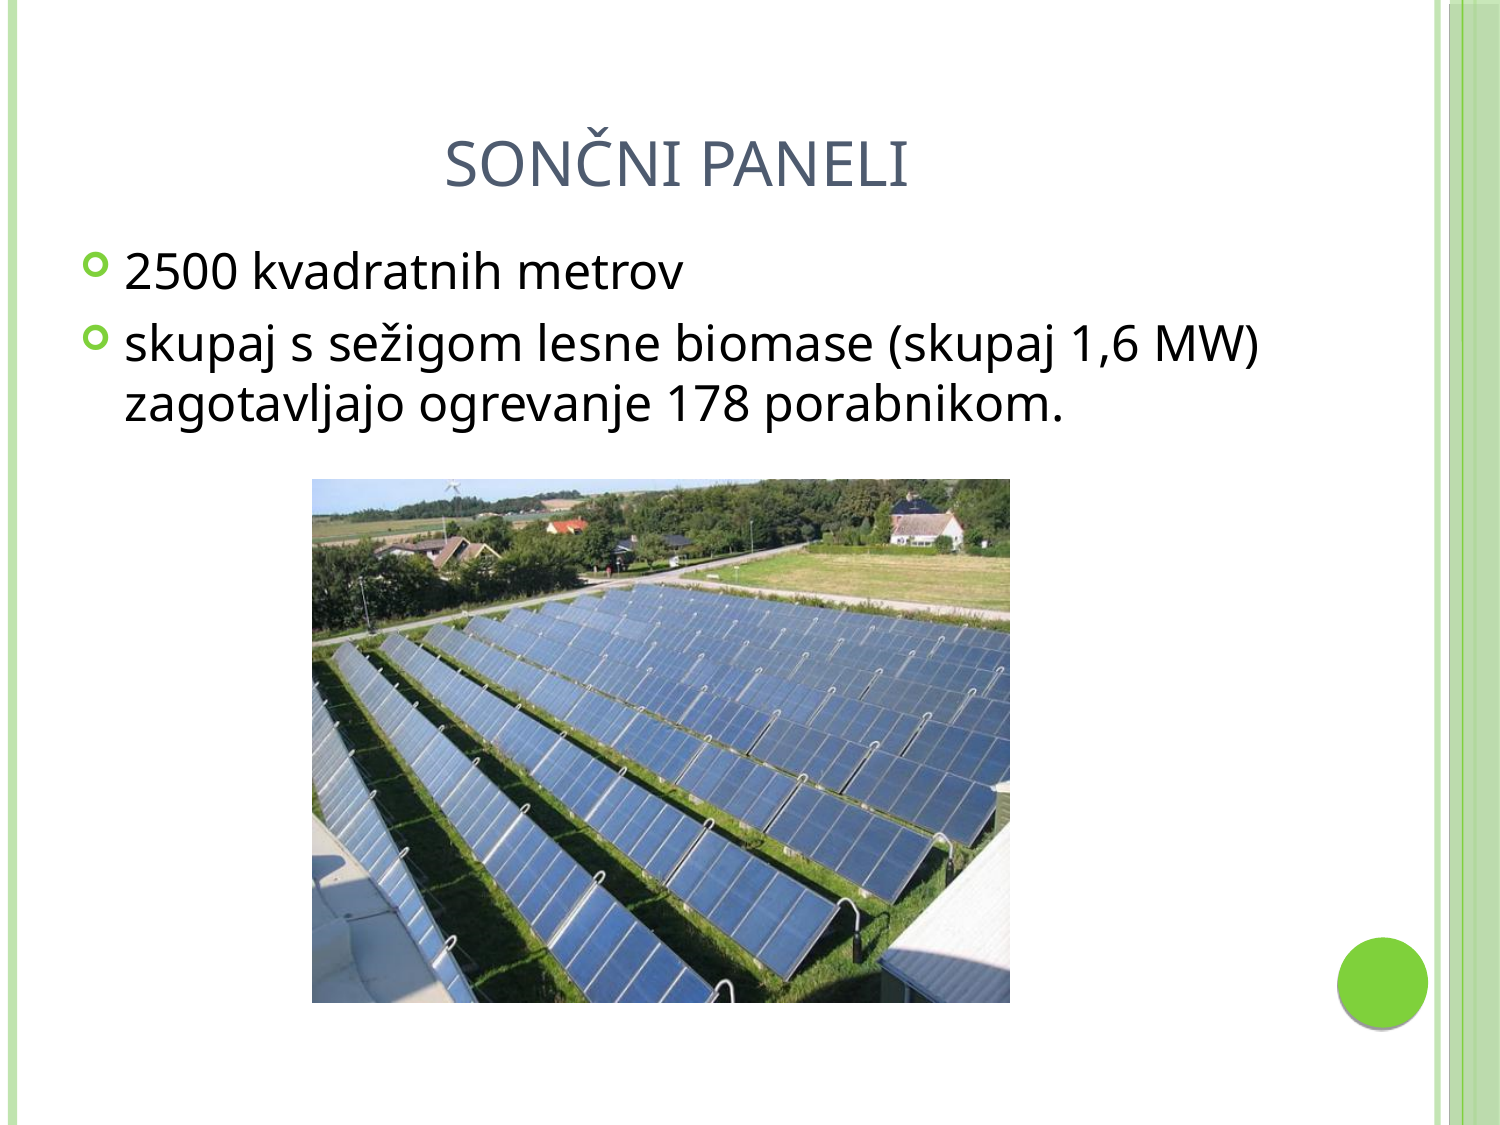

# Sončni paneli
2500 kvadratnih metrov
skupaj s sežigom lesne biomase (skupaj 1,6 MW) zagotavljajo ogrevanje 178 porabnikom.